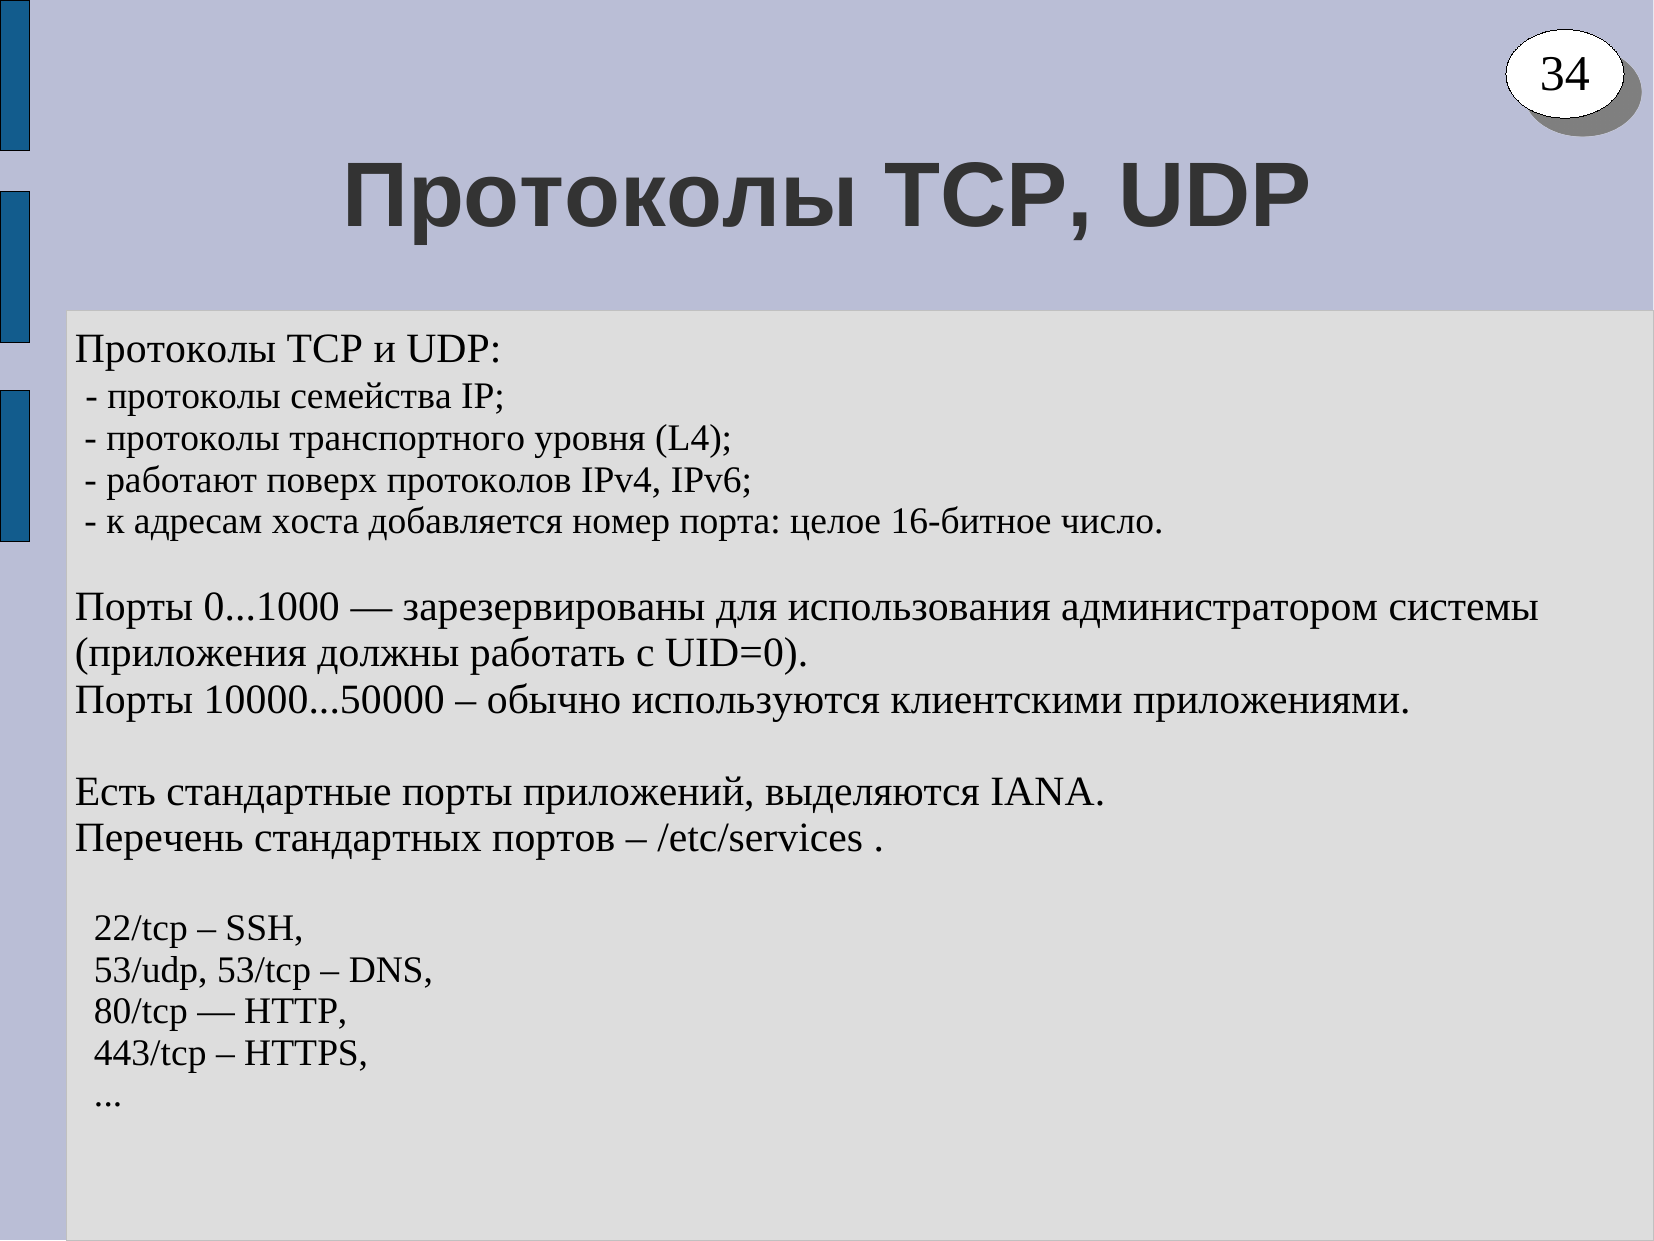

34
# Протоколы TCP, UDP
Протоколы TCP и UDP:
 - протоколы семейства IP;
 - протоколы транспортного уровня (L4);
 - работают поверх протоколов IPv4, IPv6;
 - к адресам хоста добавляется номер порта: целое 16-битное число.
Порты 0...1000 — зарезервированы для использования администратором системы
(приложения должны работать с UID=0).
Порты 10000...50000 – обычно используются клиентскими приложениями.
Есть стандартные порты приложений, выделяются IANA.
Перечень стандартных портов – /etc/services .
 22/tcp – SSH,
 53/udp, 53/tcp – DNS,
 80/tcp — HTTP,
 443/tcp – HTTPS,
 ...